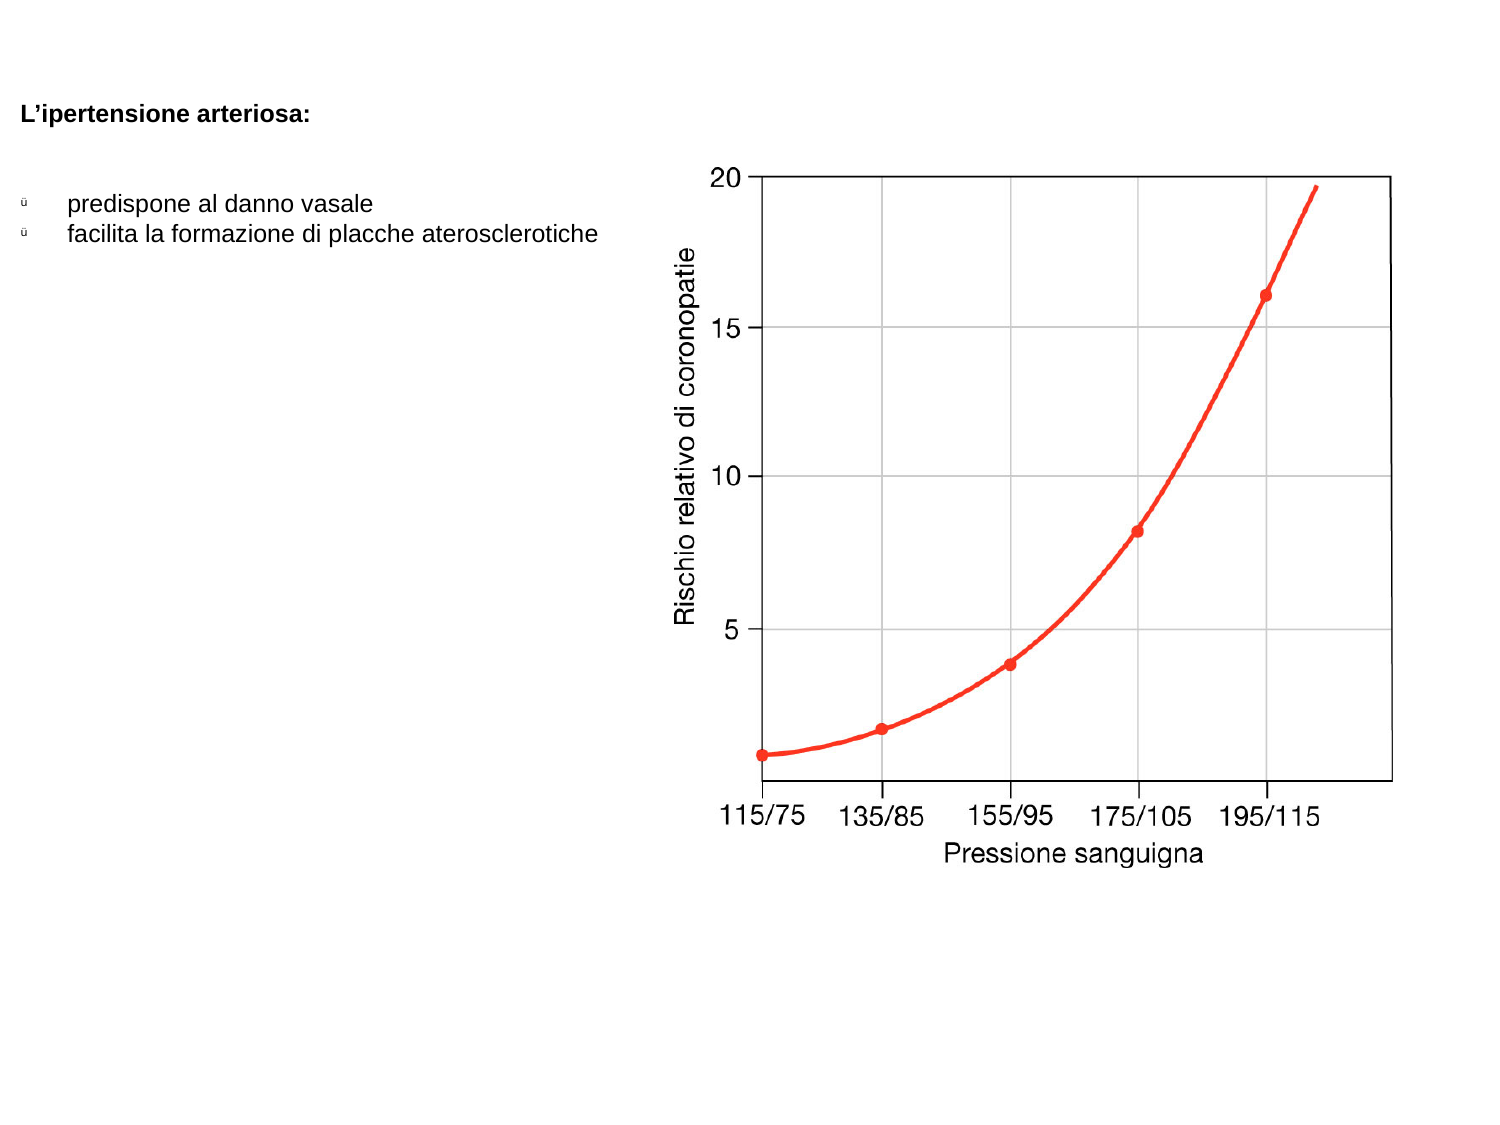

L’ipertensione arteriosa:
predispone al danno vasale
facilita la formazione di placche aterosclerotiche